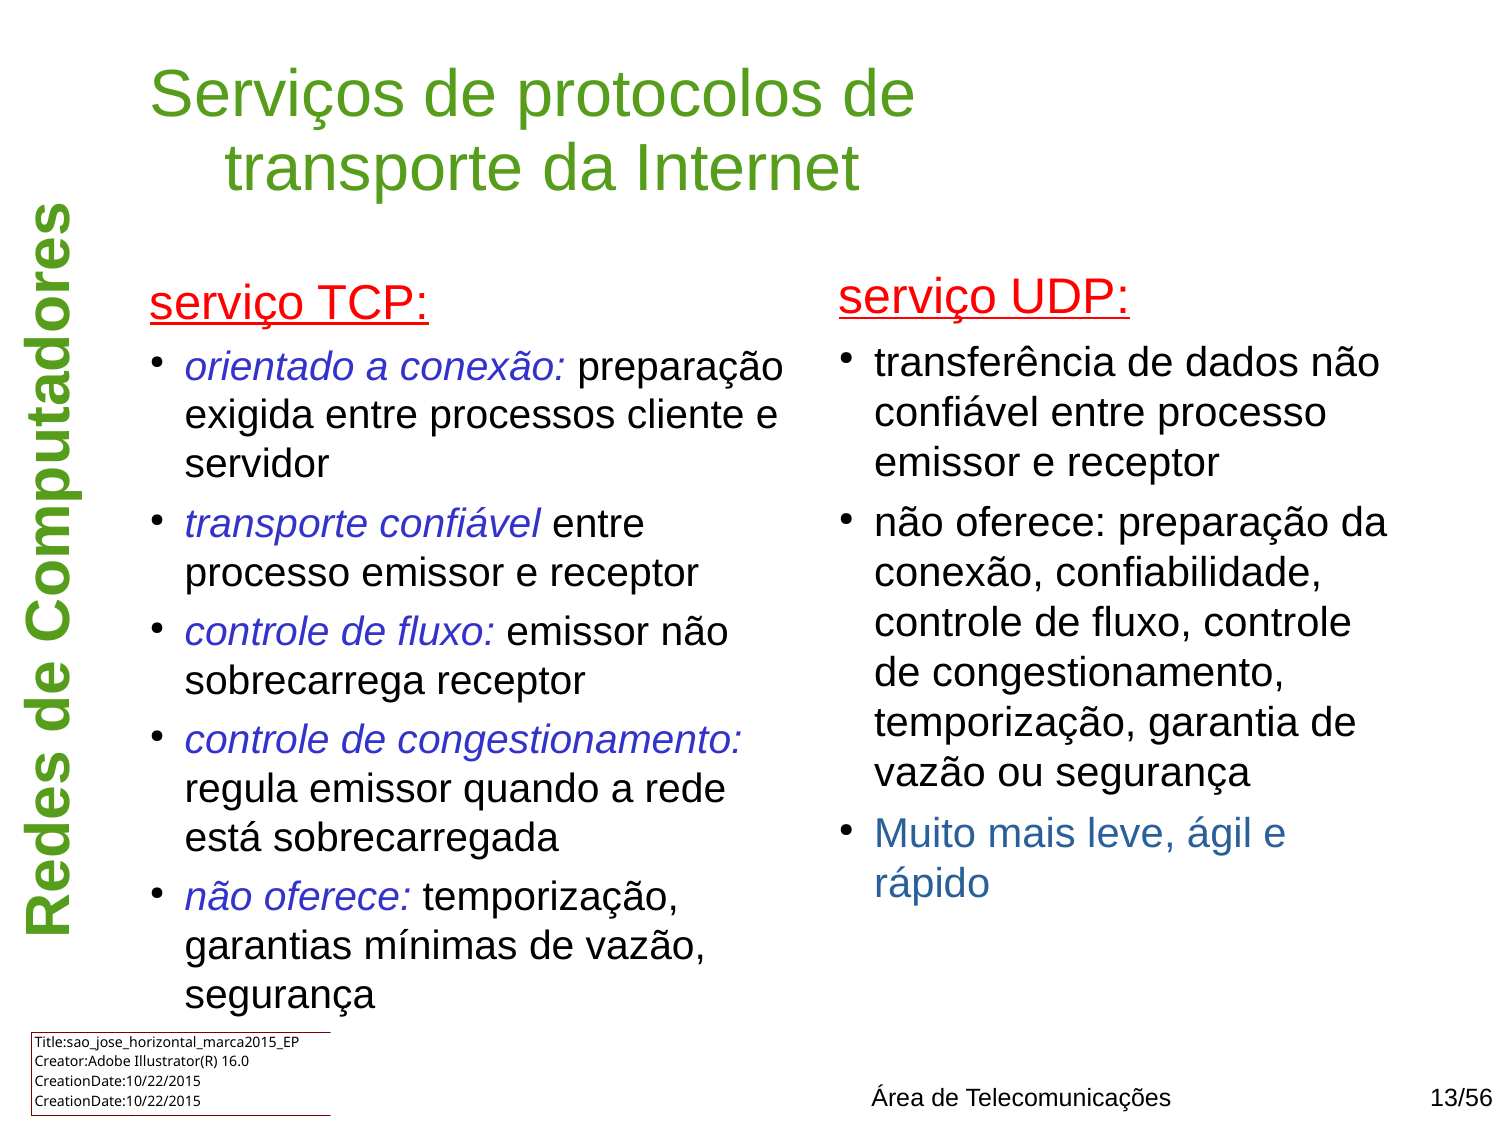

# Serviços de protocolos de transporte da Internet
serviço UDP:
transferência de dados não confiável entre processo emissor e receptor
não oferece: preparação da conexão, confiabilidade, controle de fluxo, controle de congestionamento, temporização, garantia de vazão ou segurança
Muito mais leve, ágil e rápido
serviço TCP:
orientado a conexão: preparação exigida entre processos cliente e servidor
transporte confiável entre processo emissor e receptor
controle de fluxo: emissor não sobrecarrega receptor
controle de congestionamento: regula emissor quando a rede está sobrecarregada
não oferece: temporização, garantias mínimas de vazão, segurança